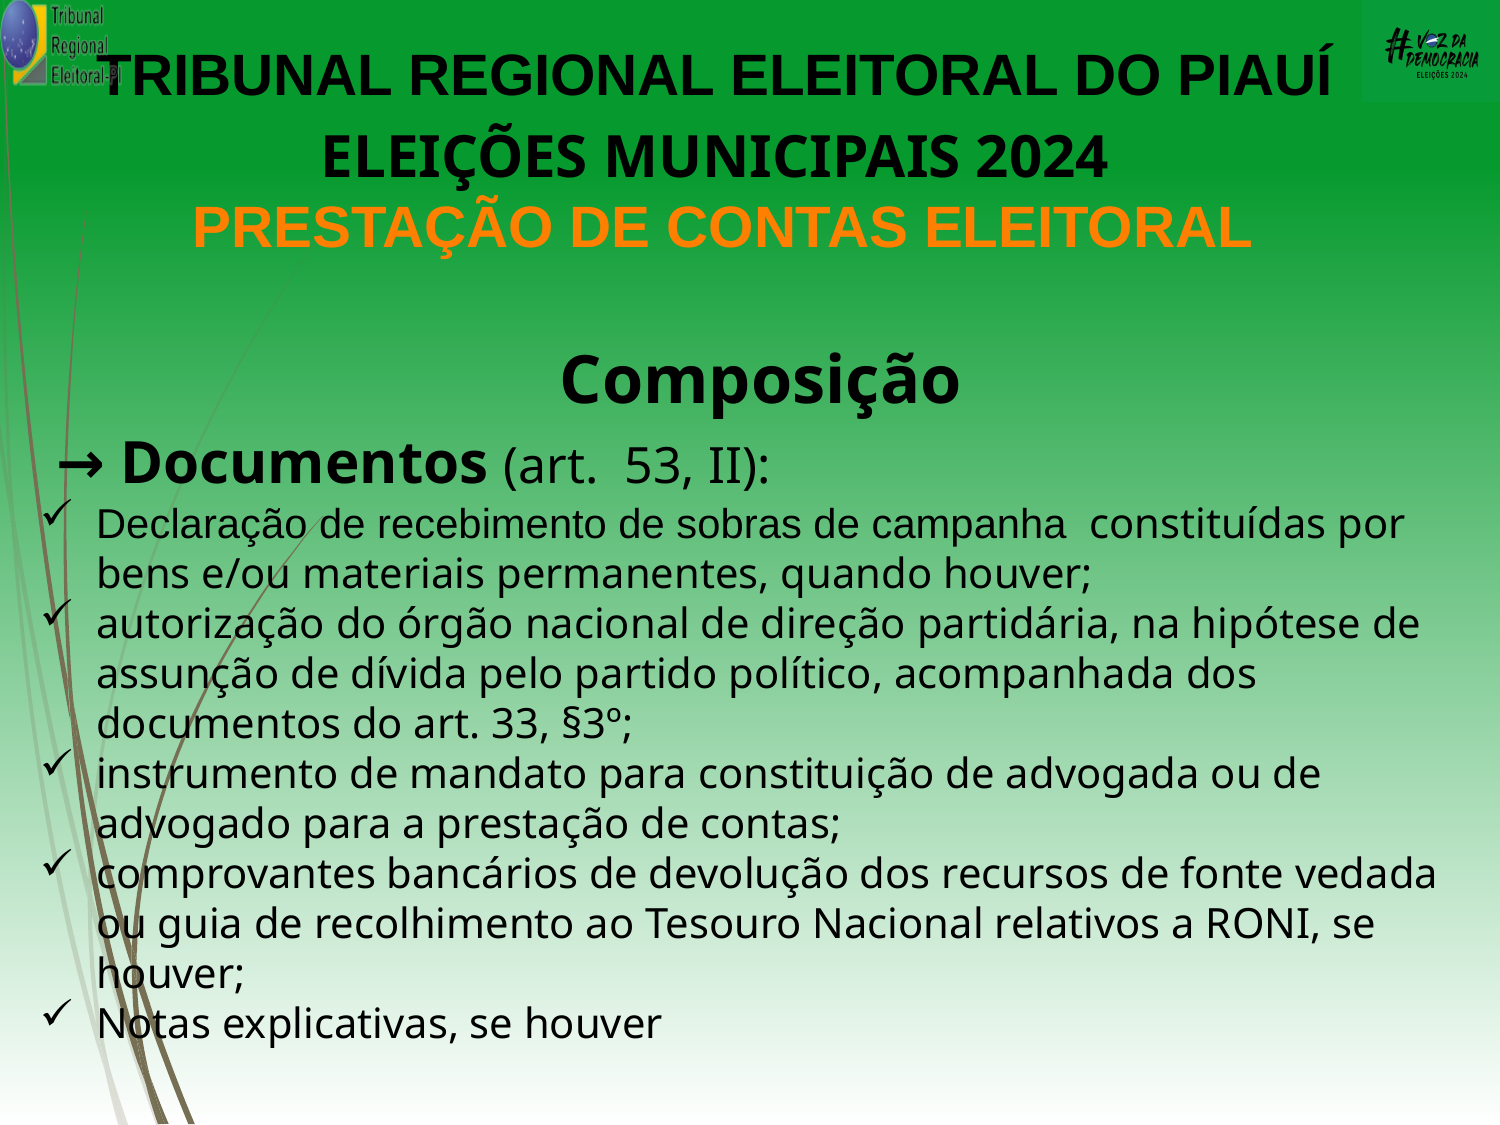

TRIBUNAL REGIONAL ELEITORAL DO PIAUÍ
ELEIÇÕES MUNICIPAIS 2024
 PRESTAÇÃO DE CONTAS ELEITORAL
Composição
 → Documentos (art. 53, II):
Declaração de recebimento de sobras de campanha  constituídas por bens e/ou materiais permanentes, quando houver;
autorização do órgão nacional de direção partidária, na hipótese de assunção de dívida pelo partido político, acompanhada dos documentos do art. 33, §3º;
instrumento de mandato para constituição de advogada ou de advogado para a prestação de contas;
comprovantes bancários de devolução dos recursos de fonte vedada ou guia de recolhimento ao Tesouro Nacional relativos a RONI, se houver;
Notas explicativas, se houver